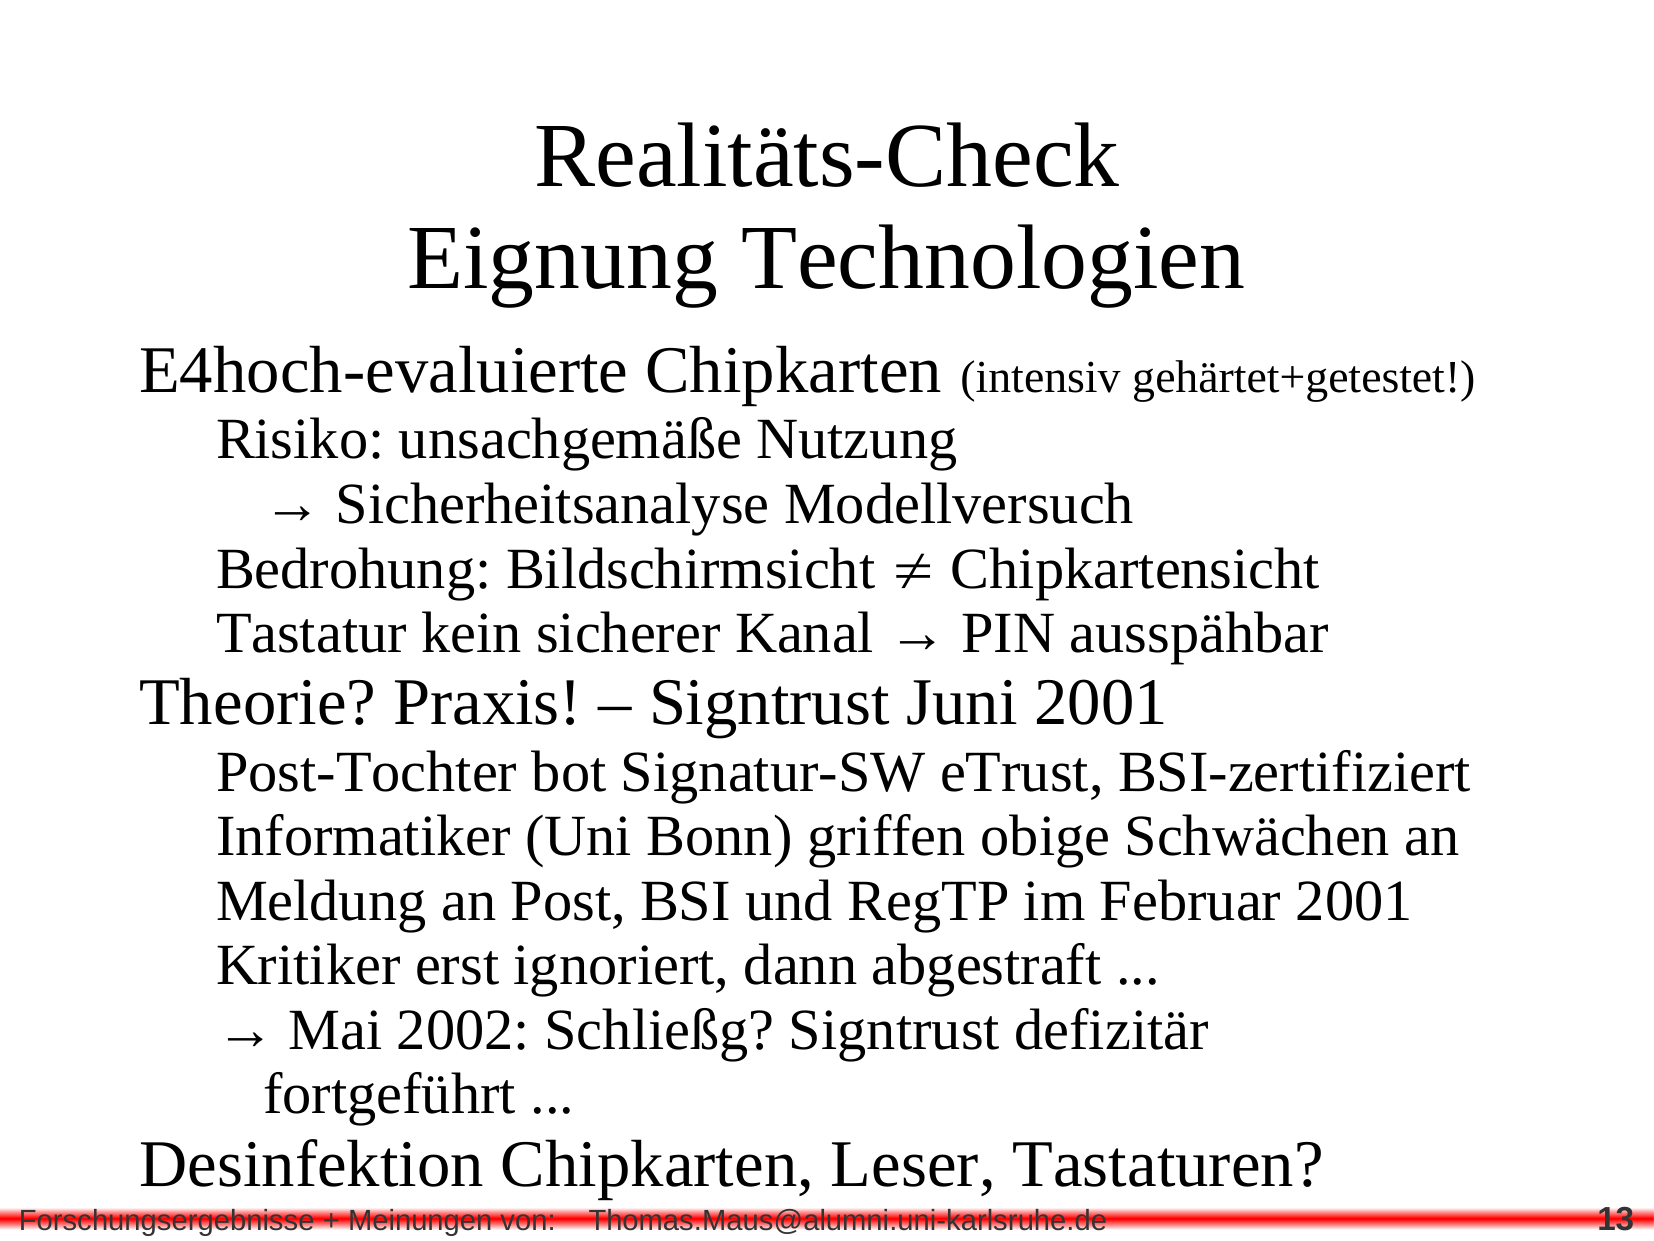

# Realitäts-Check Eignung Technologien
E4hoch-evaluierte Chipkarten (intensiv gehärtet+getestet!)
Risiko: unsachgemäße Nutzung
→ Sicherheitsanalyse Modellversuch
Bedrohung: Bildschirmsicht ≠ Chipkartensicht
Tastatur kein sicherer Kanal → PIN ausspähbar
Theorie? Praxis! – Signtrust Juni 2001
Post-Tochter bot Signatur-SW eTrust, BSI-zertifiziert
Informatiker (Uni Bonn) griffen obige Schwächen an
Meldung an Post, BSI und RegTP im Februar 2001
Kritiker erst ignoriert, dann abgestraft ...
→ Mai 2002: Schließg? Signtrust defizitär fortgeführt ...
Desinfektion Chipkarten, Leser, Tastaturen?